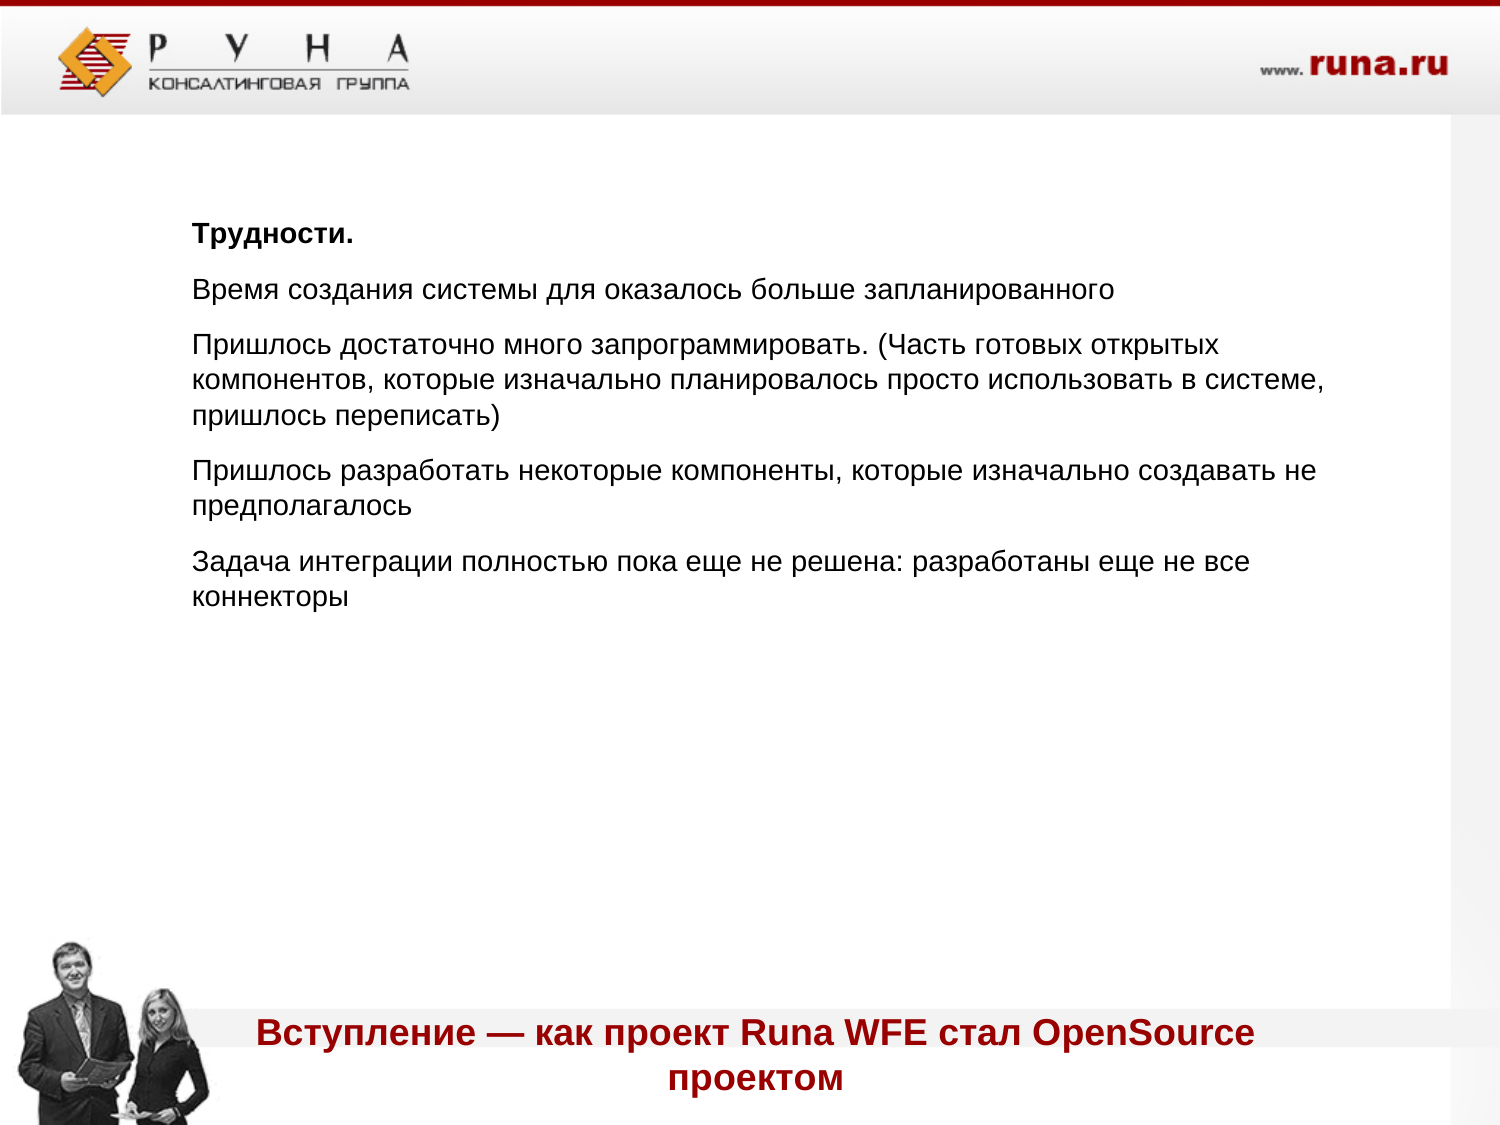

Трудности.
Время создания системы для оказалось больше запланированного
Пришлось достаточно много запрограммировать. (Часть готовых открытых компонентов, которые изначально планировалось просто использовать в системе, пришлось переписать)
Пришлось разработать некоторые компоненты, которые изначально создавать не предполагалось
Задача интеграции полностью пока еще не решена: разработаны еще не все коннекторы
Вступление — как проект Runa WFE стал OpenSource проектом